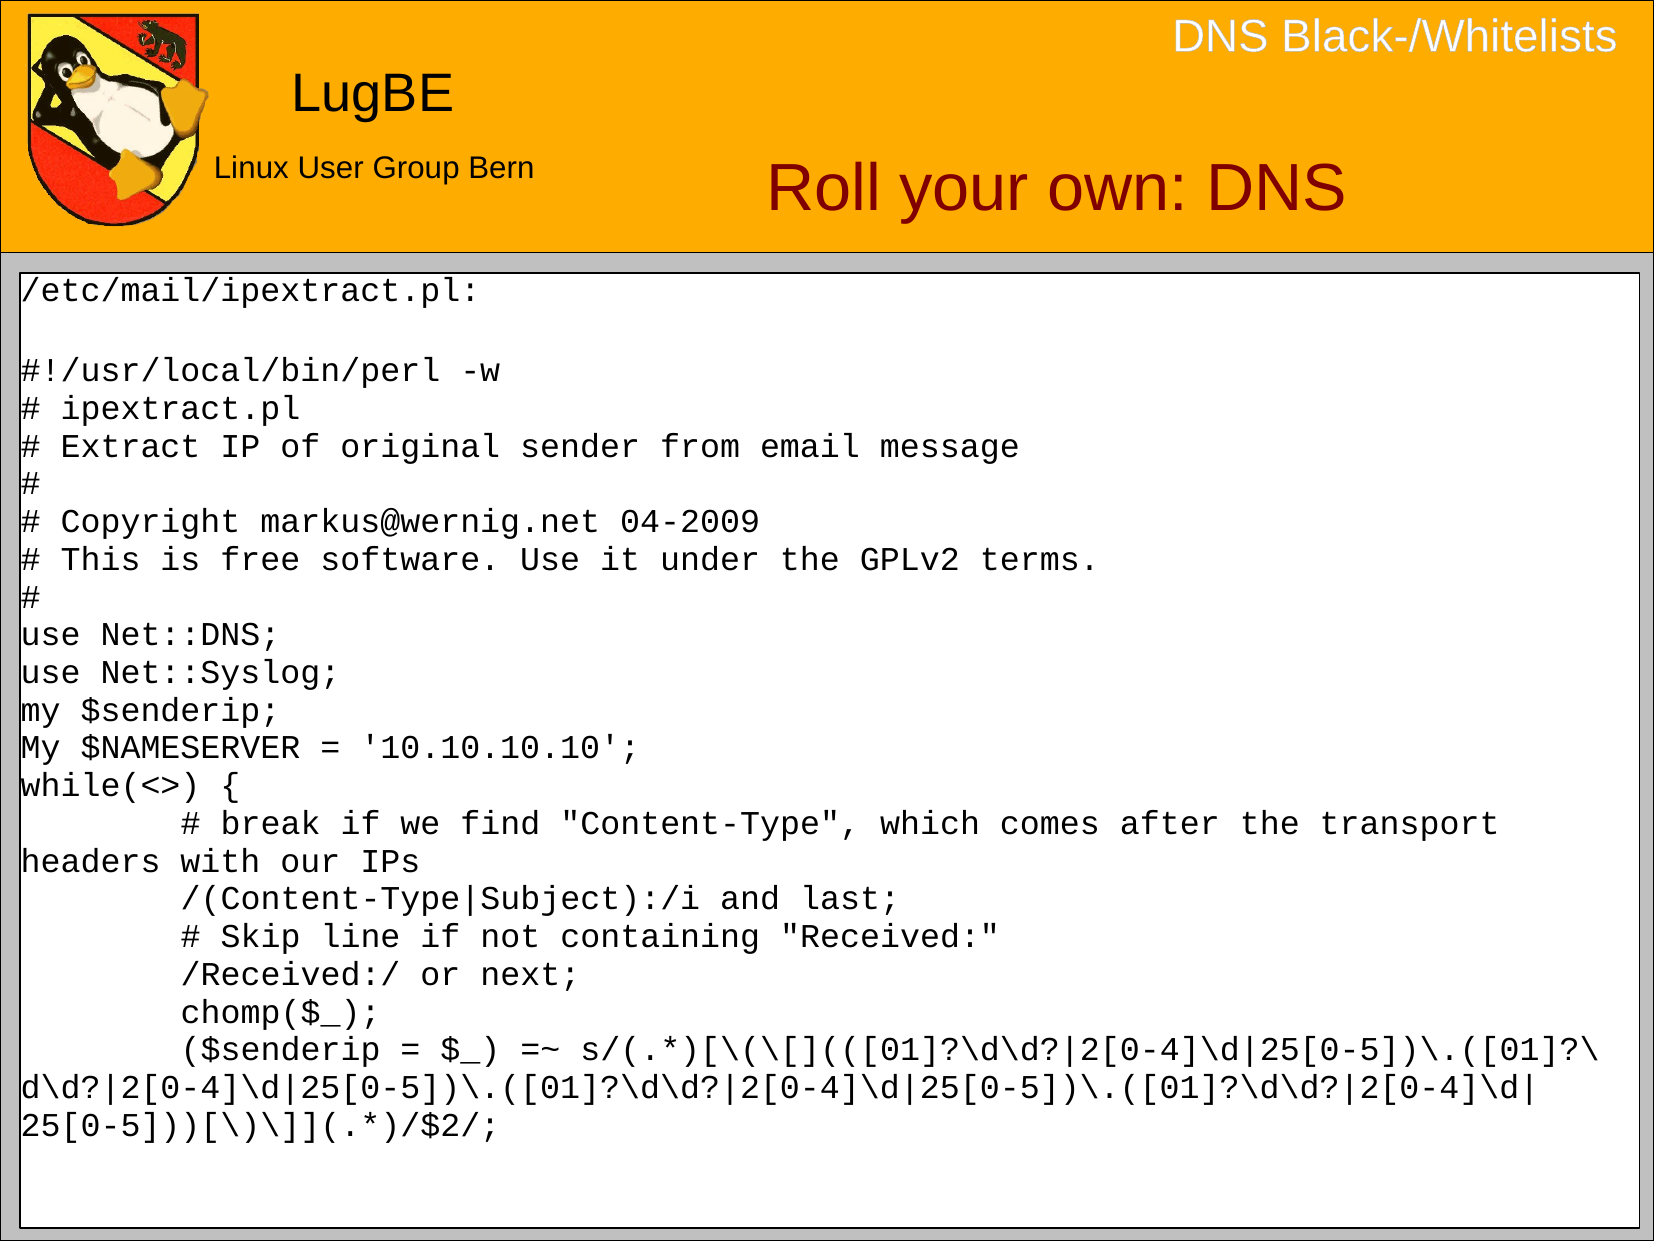

Roll your own: DNS
/etc/mail/ipextract.pl:
#!/usr/local/bin/perl -w
# ipextract.pl
# Extract IP of original sender from email message
#
# Copyright markus@wernig.net 04-2009
# This is free software. Use it under the GPLv2 terms.
#
use Net::DNS;
use Net::Syslog;
my $senderip;
My $NAMESERVER = '10.10.10.10';
while(<>) {
 # break if we find "Content-Type", which comes after the transport headers with our IPs
 /(Content-Type|Subject):/i and last;
 # Skip line if not containing "Received:"
 /Received:/ or next;
 chomp($_);
 ($senderip = $_) =~ s/(.*)[\(\[](([01]?\d\d?|2[0-4]\d|25[0-5])\.([01]?\d\d?|2[0-4]\d|25[0-5])\.([01]?\d\d?|2[0-4]\d|25[0-5])\.([01]?\d\d?|2[0-4]\d|25[0-5]))[\)\]](.*)/$2/;